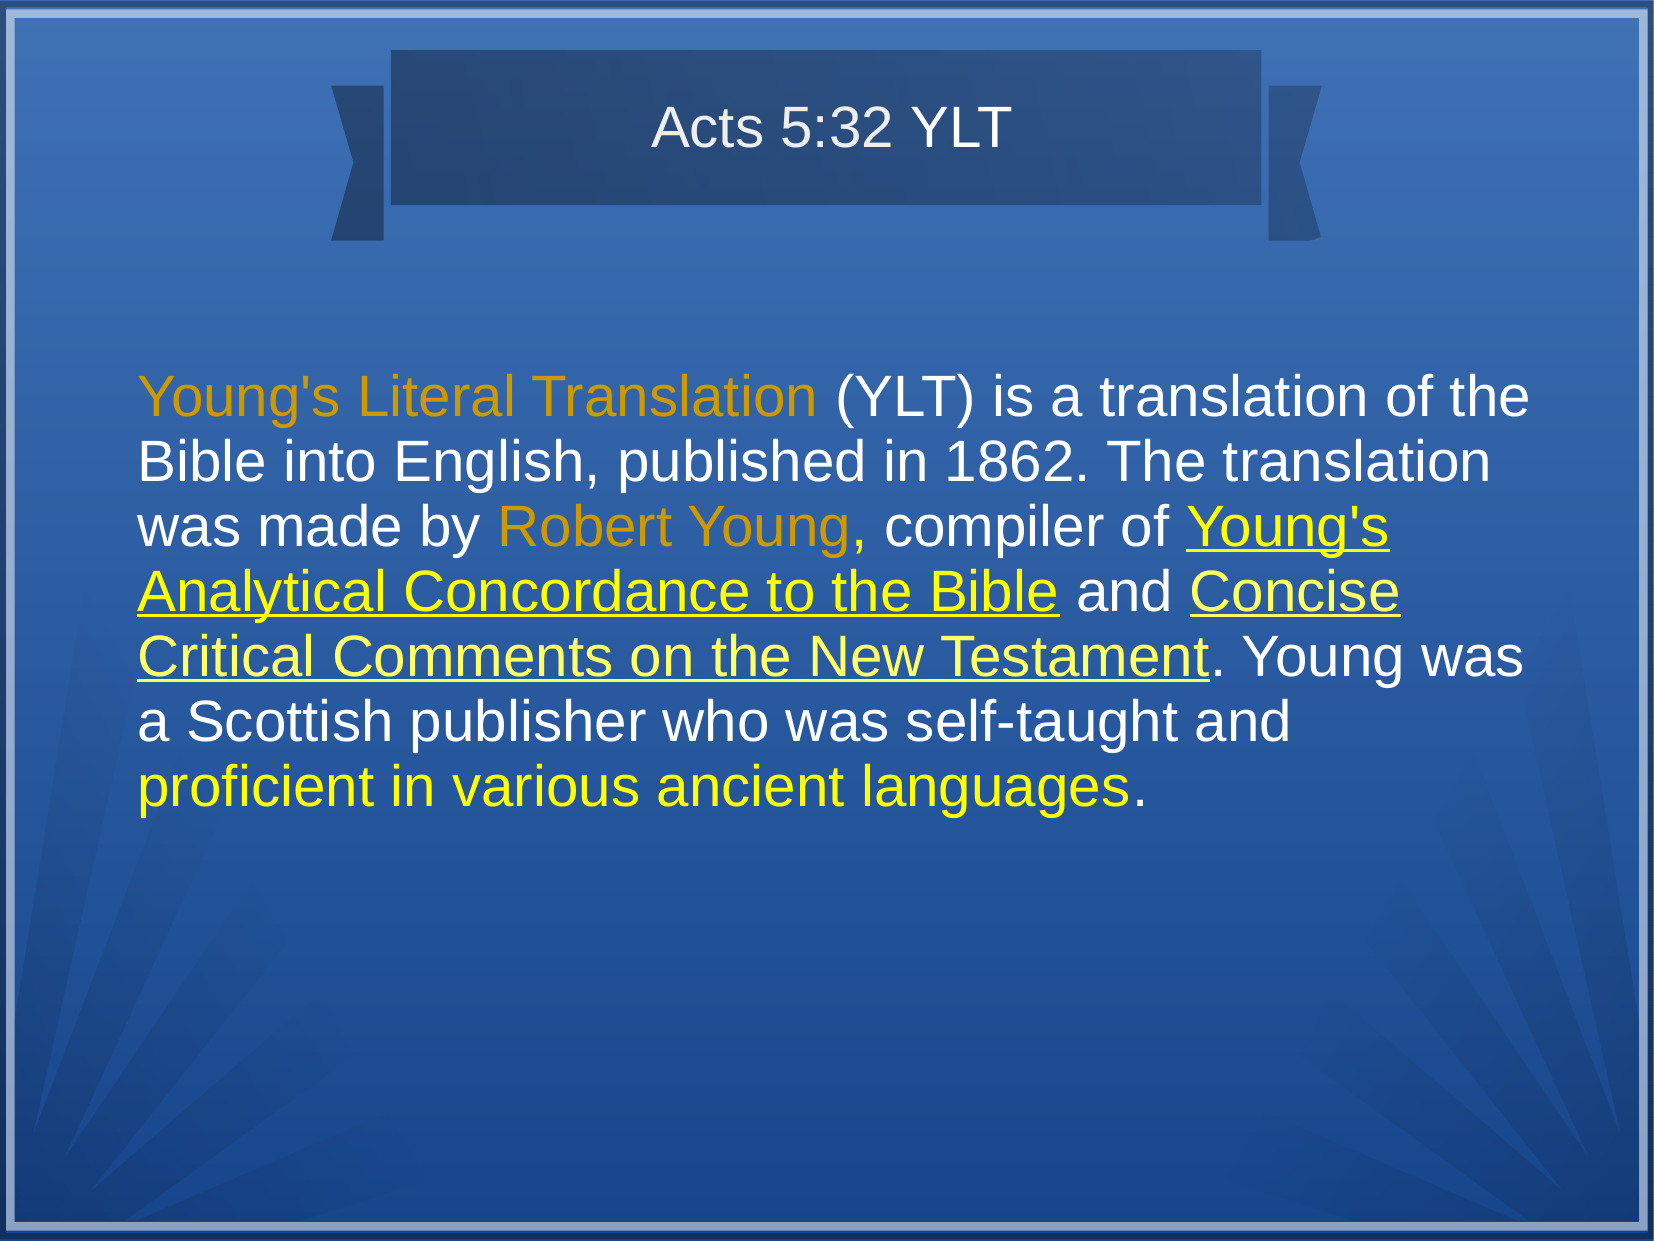

Acts 5:32 YLT
Young's Literal Translation (YLT) is a translation of the Bible into English, published in 1862. The translation was made by Robert Young, compiler of Young's Analytical Concordance to the Bible and Concise Critical Comments on the New Testament. Young was a Scottish publisher who was self-taught and proficient in various ancient languages.